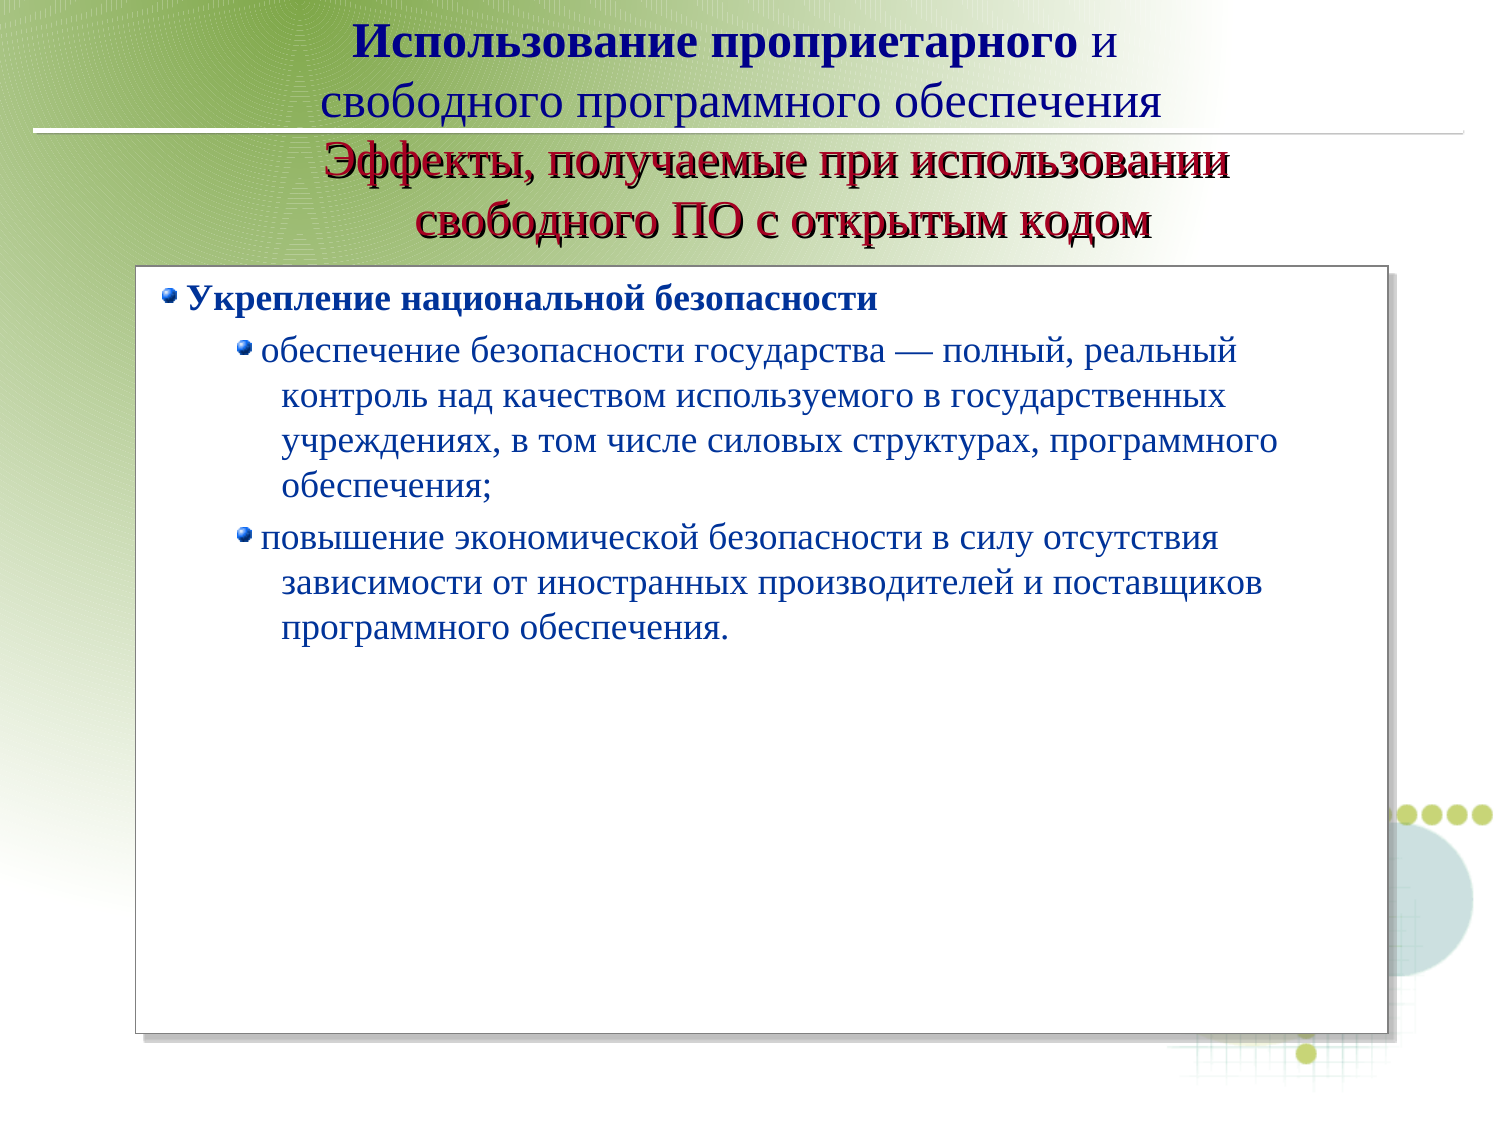

Использование проприетарного и
свободного программного обеспечения
Эффекты, получаемые при использовании
свободного ПО с открытым кодом
 Укрепление национальной безопасности
 обеспечение безопасности государства — полный, реальный контроль над качеством используемого в государственных учреждениях, в том числе силовых структурах, программного обеспечения;
 повышение экономической безопасности в силу отсутствия зависимости от иностранных производителей и поставщиков программного обеспечения.